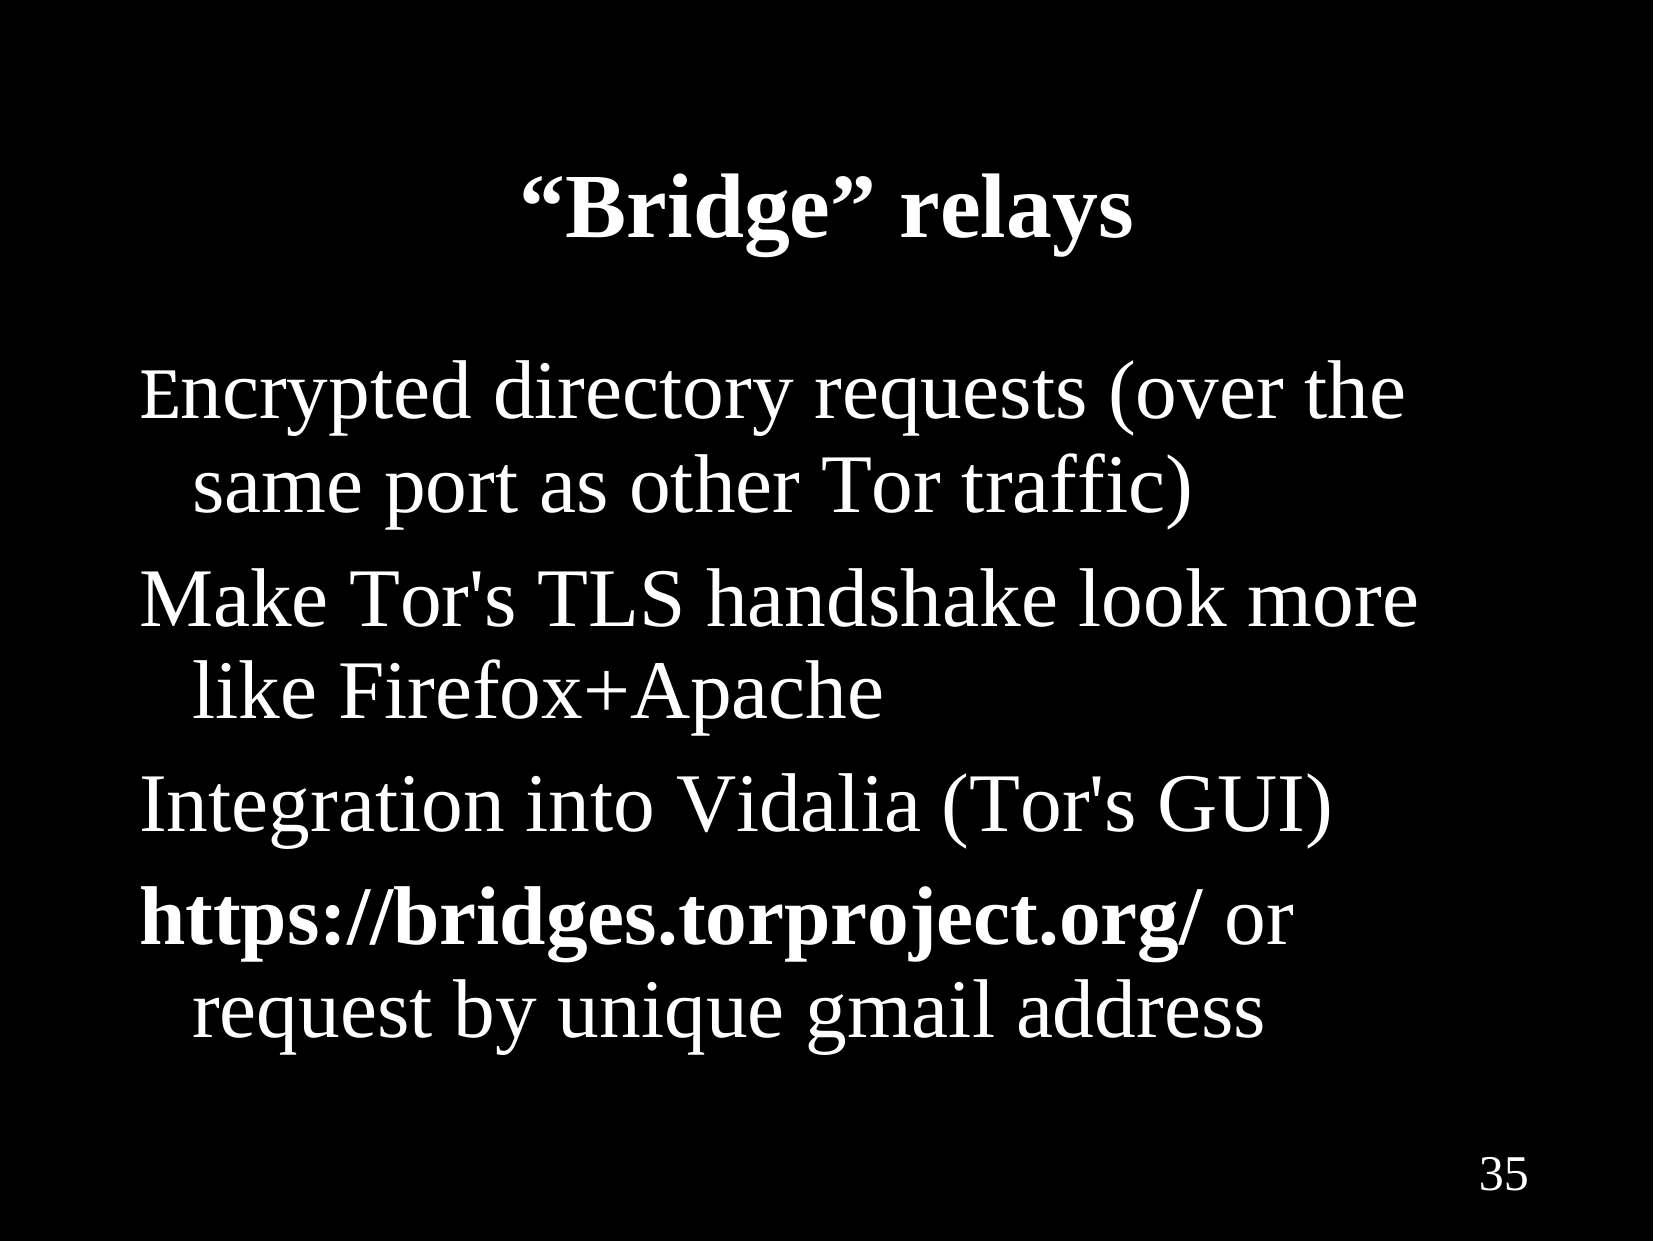

# “Bridge” relays
Encrypted directory requests (over the same port as other Tor traffic)
Make Tor's TLS handshake look more like Firefox+Apache
Integration into Vidalia (Tor's GUI)
https://bridges.torproject.org/ or request by unique gmail address